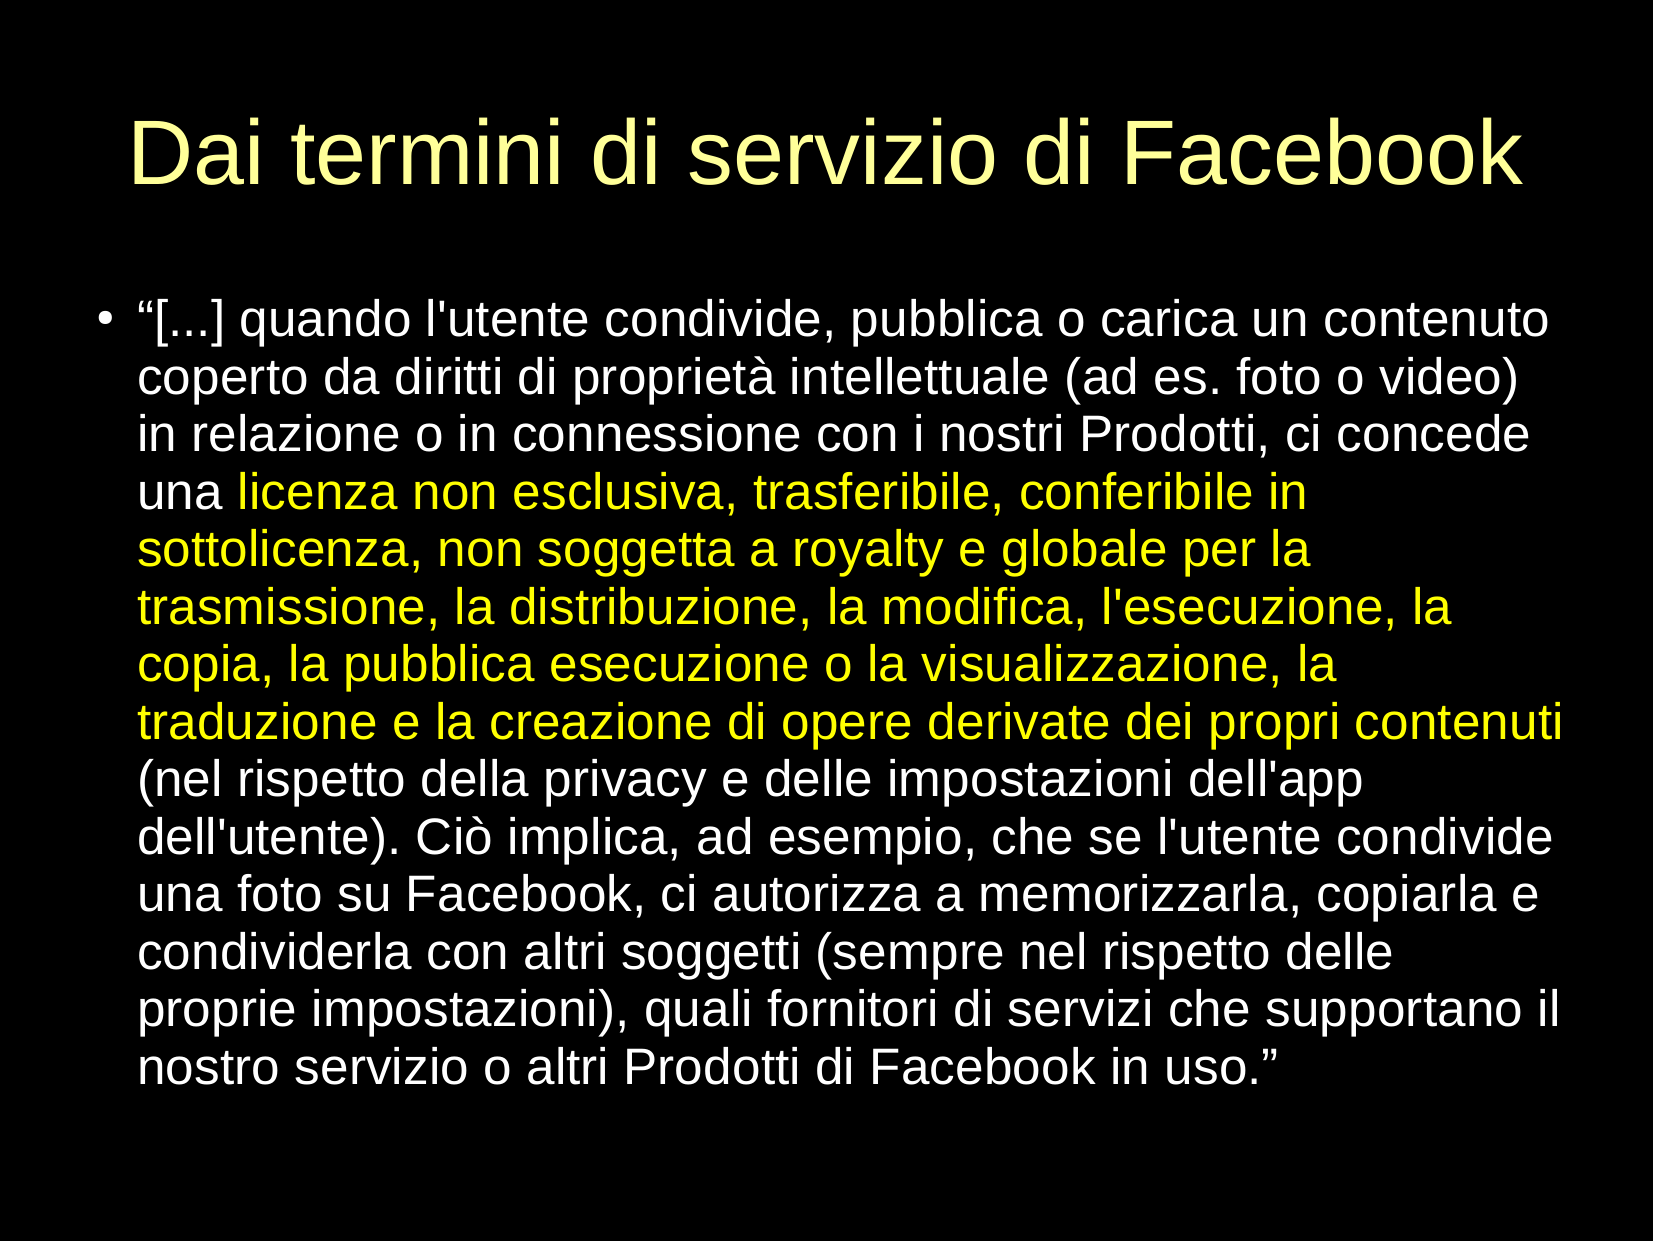

# Dai termini di servizio di Facebook
“[...] quando l'utente condivide, pubblica o carica un contenuto coperto da diritti di proprietà intellettuale (ad es. foto o video) in relazione o in connessione con i nostri Prodotti, ci concede una licenza non esclusiva, trasferibile, conferibile in sottolicenza, non soggetta a royalty e globale per la trasmissione, la distribuzione, la modifica, l'esecuzione, la copia, la pubblica esecuzione o la visualizzazione, la traduzione e la creazione di opere derivate dei propri contenuti (nel rispetto della privacy e delle impostazioni dell'app dell'utente). Ciò implica, ad esempio, che se l'utente condivide una foto su Facebook, ci autorizza a memorizzarla, copiarla e condividerla con altri soggetti (sempre nel rispetto delle proprie impostazioni), quali fornitori di servizi che supportano il nostro servizio o altri Prodotti di Facebook in uso.”